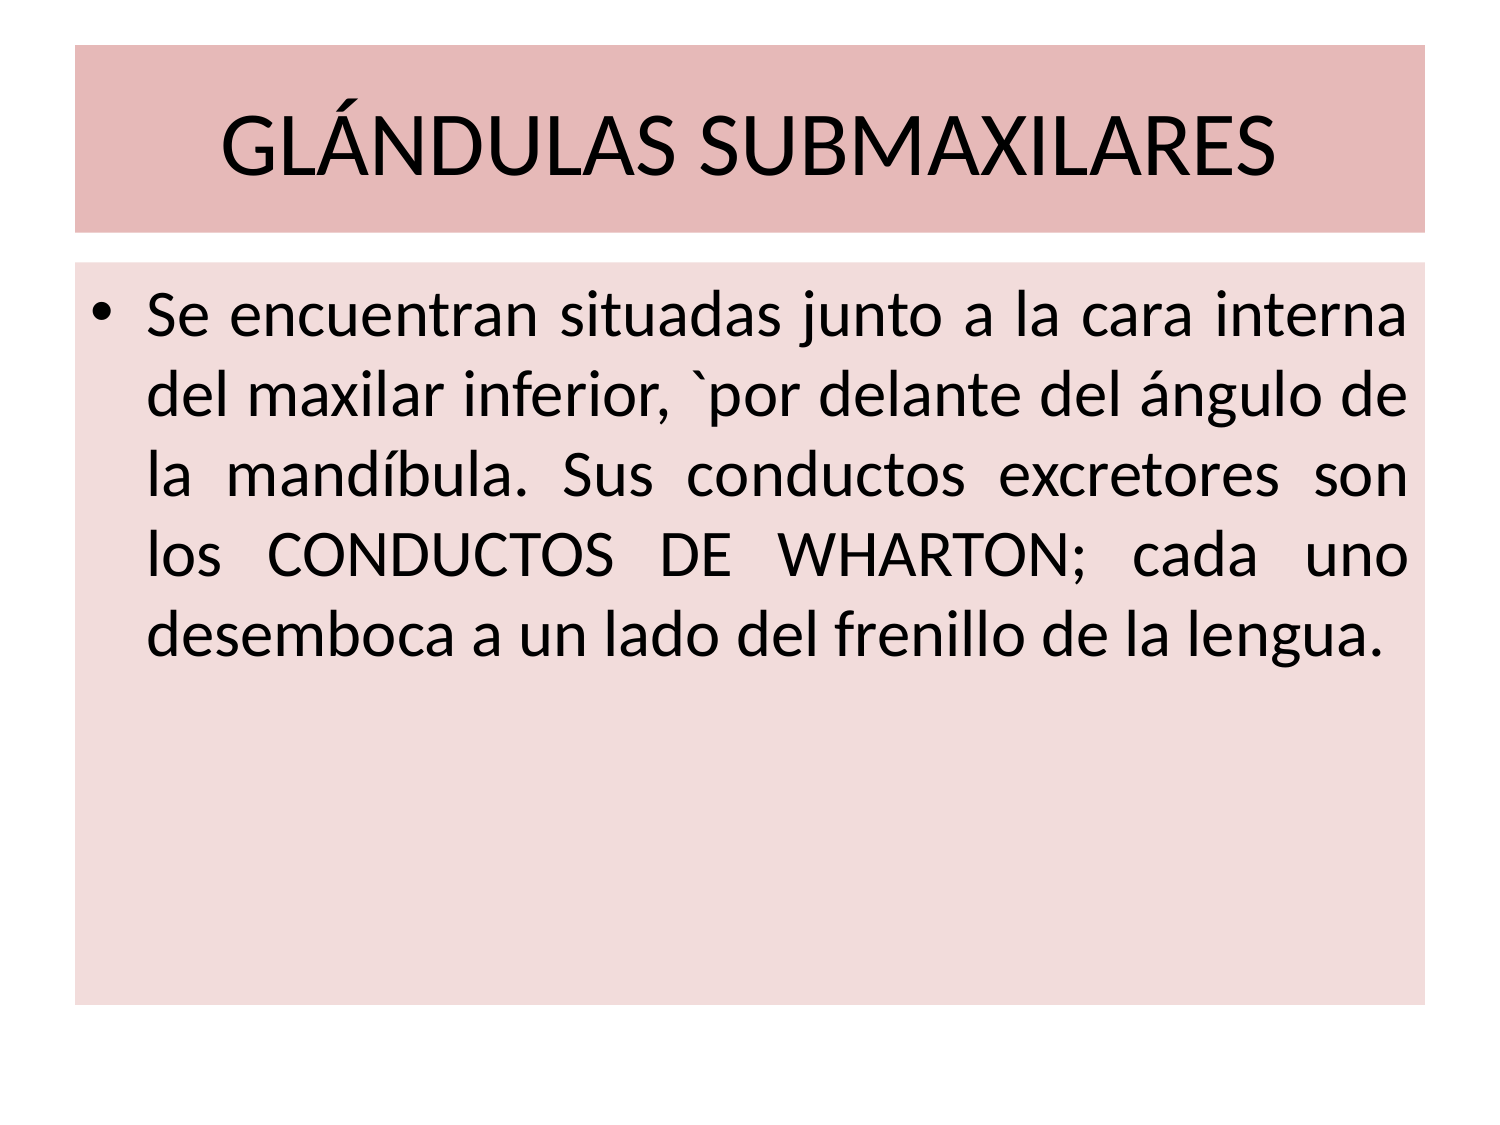

# GLÁNDULAS SUBMAXILARES
Se encuentran situadas junto a la cara interna del maxilar inferior, `por delante del ángulo de la mandíbula. Sus conductos excretores son los CONDUCTOS DE WHARTON; cada uno desemboca a un lado del frenillo de la lengua.